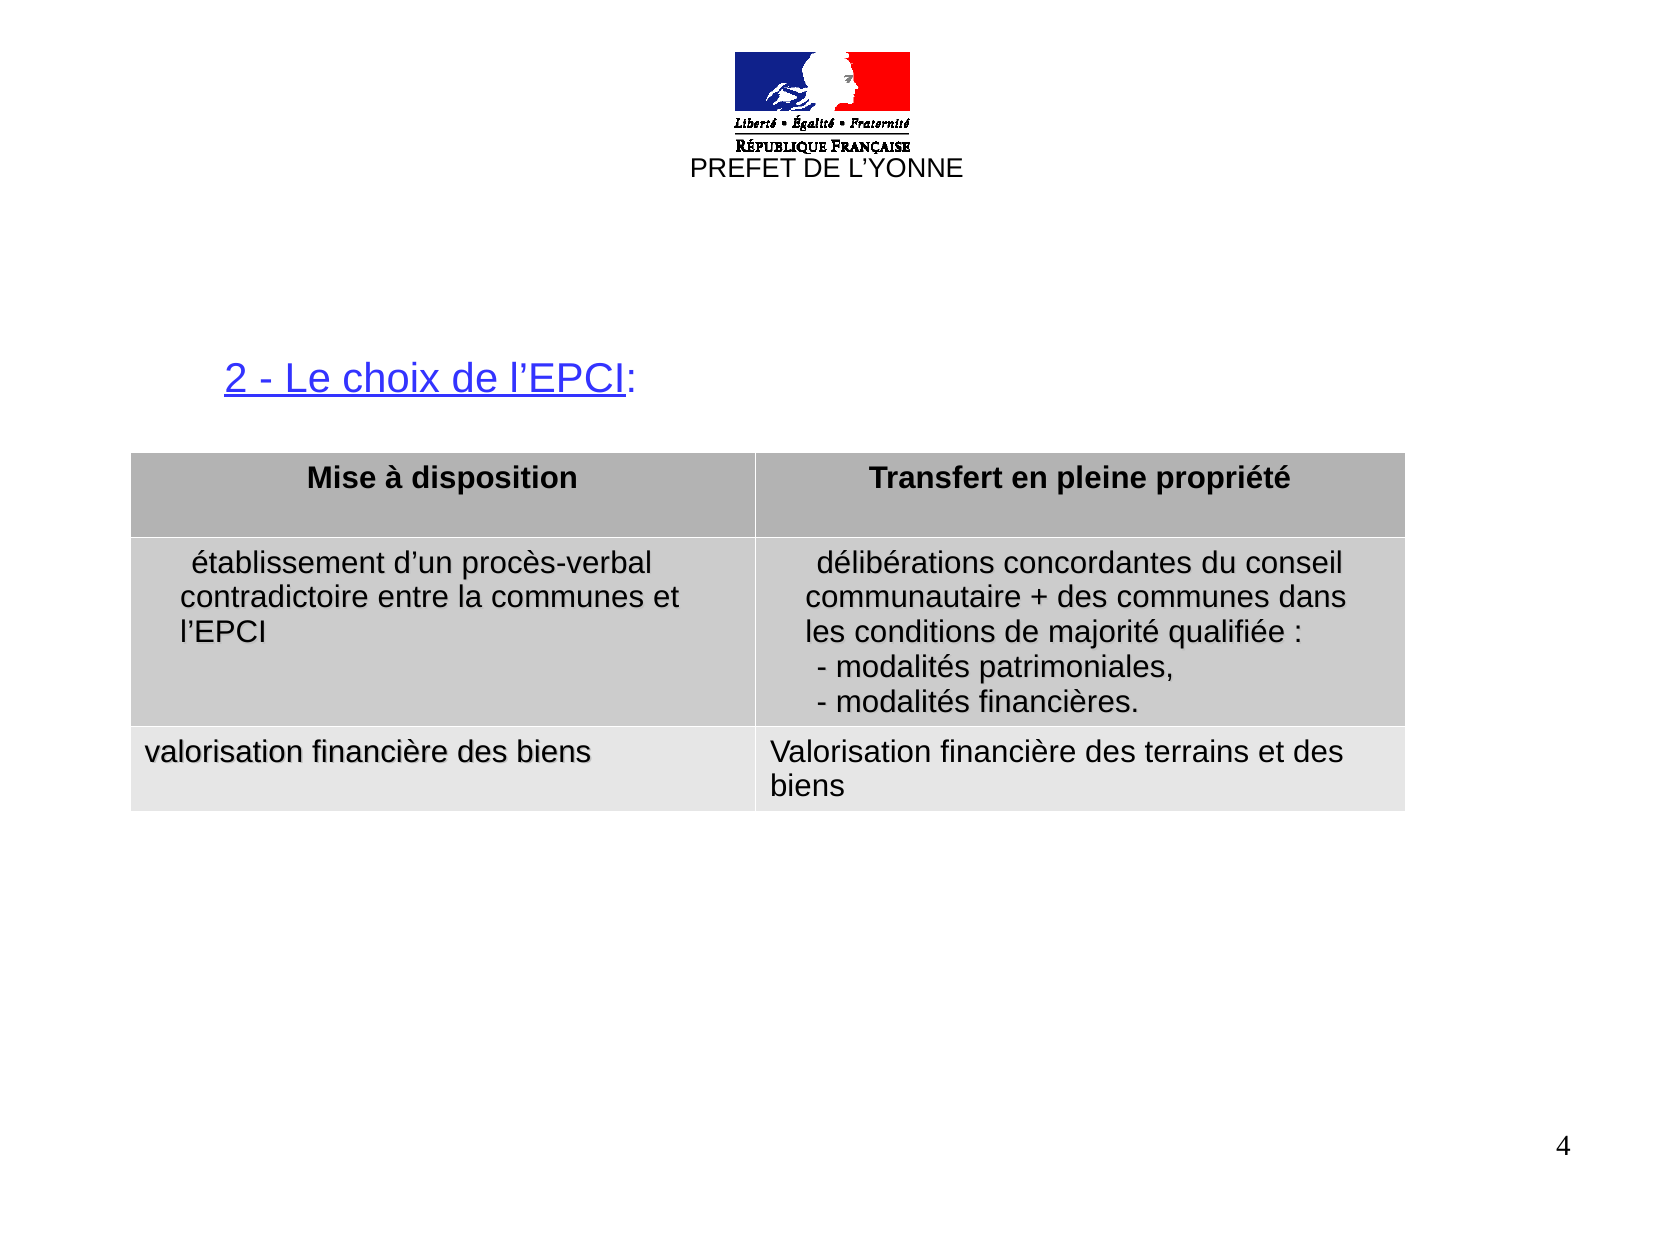

# PREFET DE L’YONNE
2 - Le choix de l’EPCI:
| Mise à disposition | Transfert en pleine propriété |
| --- | --- |
| établissement d’un procès-verbal contradictoire entre la communes et l’EPCI | délibérations concordantes du conseil communautaire + des communes dans les conditions de majorité qualifiée : - modalités patrimoniales, - modalités financières. |
| valorisation financière des biens | Valorisation financière des terrains et des biens |
4